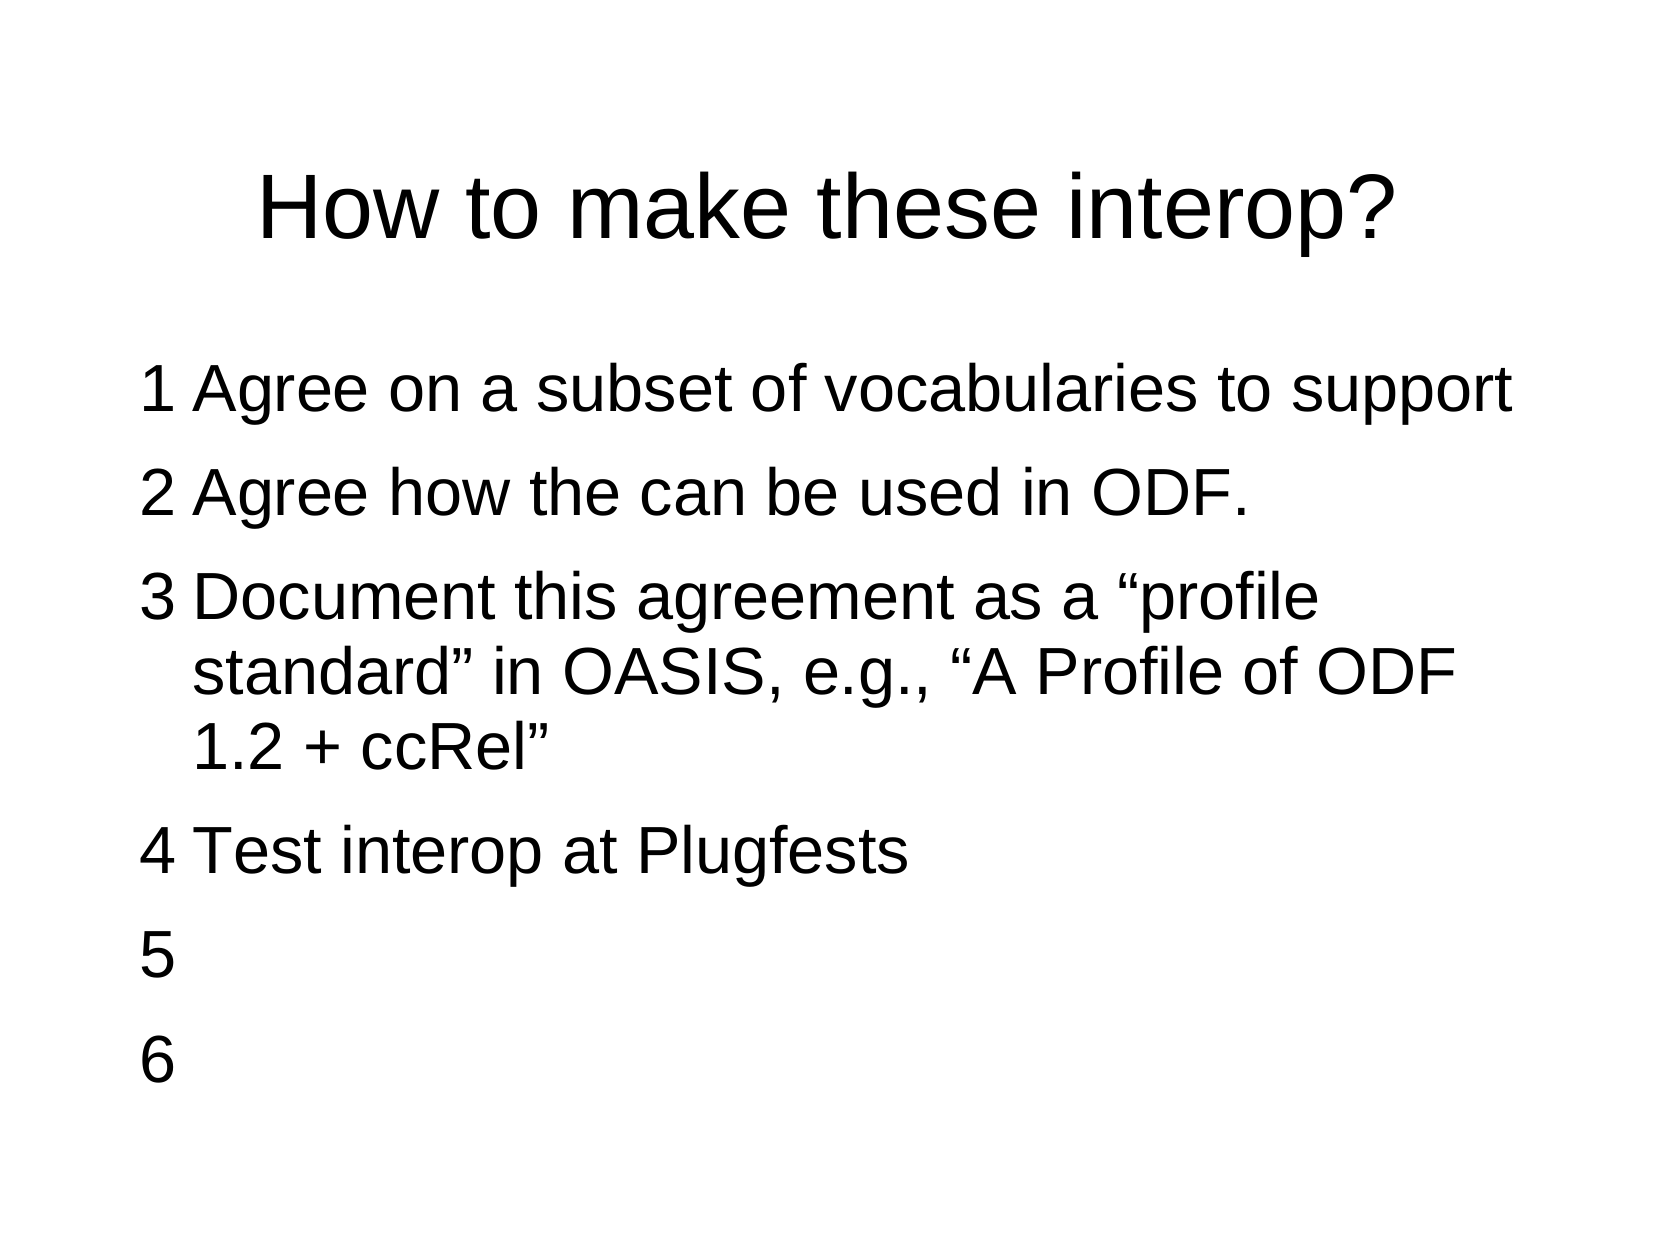

# How to make these interop?
Agree on a subset of vocabularies to support
Agree how the can be used in ODF.
Document this agreement as a “profile standard” in OASIS, e.g., “A Profile of ODF 1.2 + ccRel”
Test interop at Plugfests